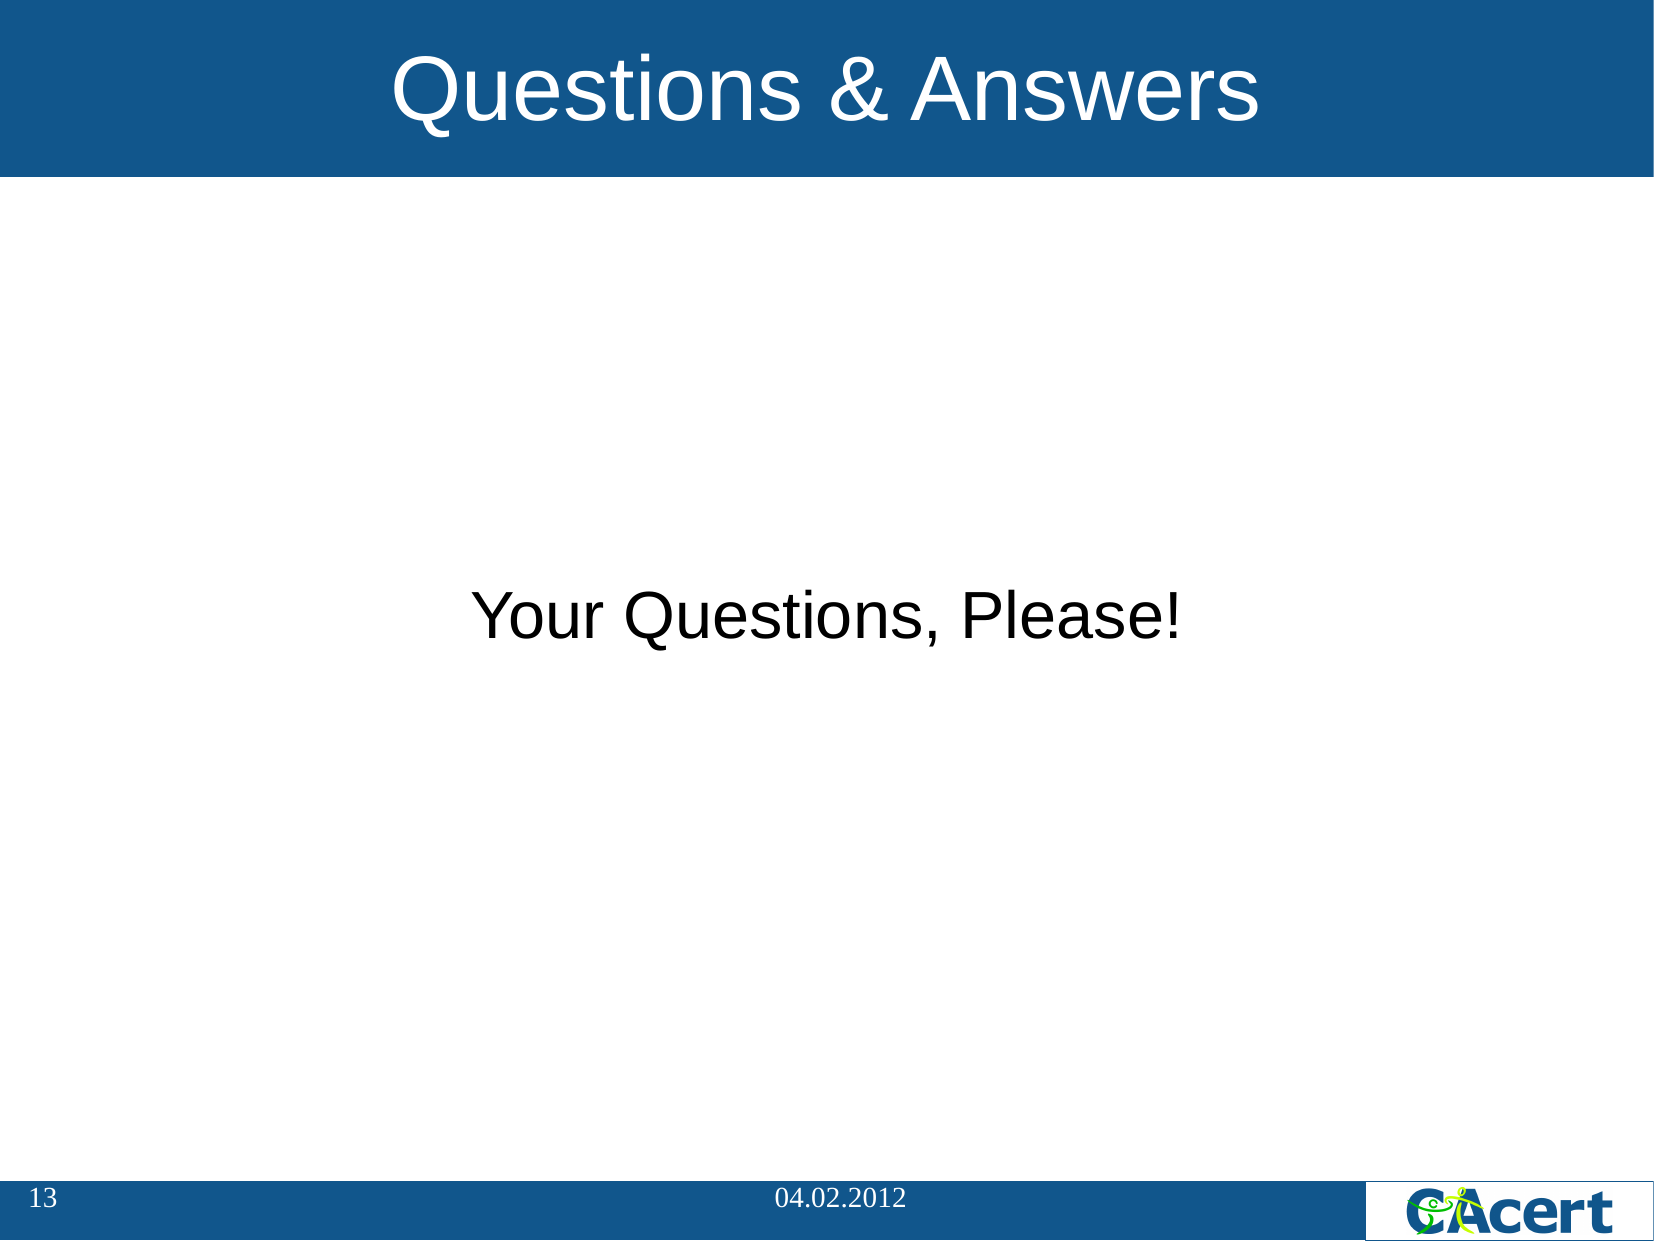

# Questions & Answers
Your Questions, Please!
13
04.02.2012